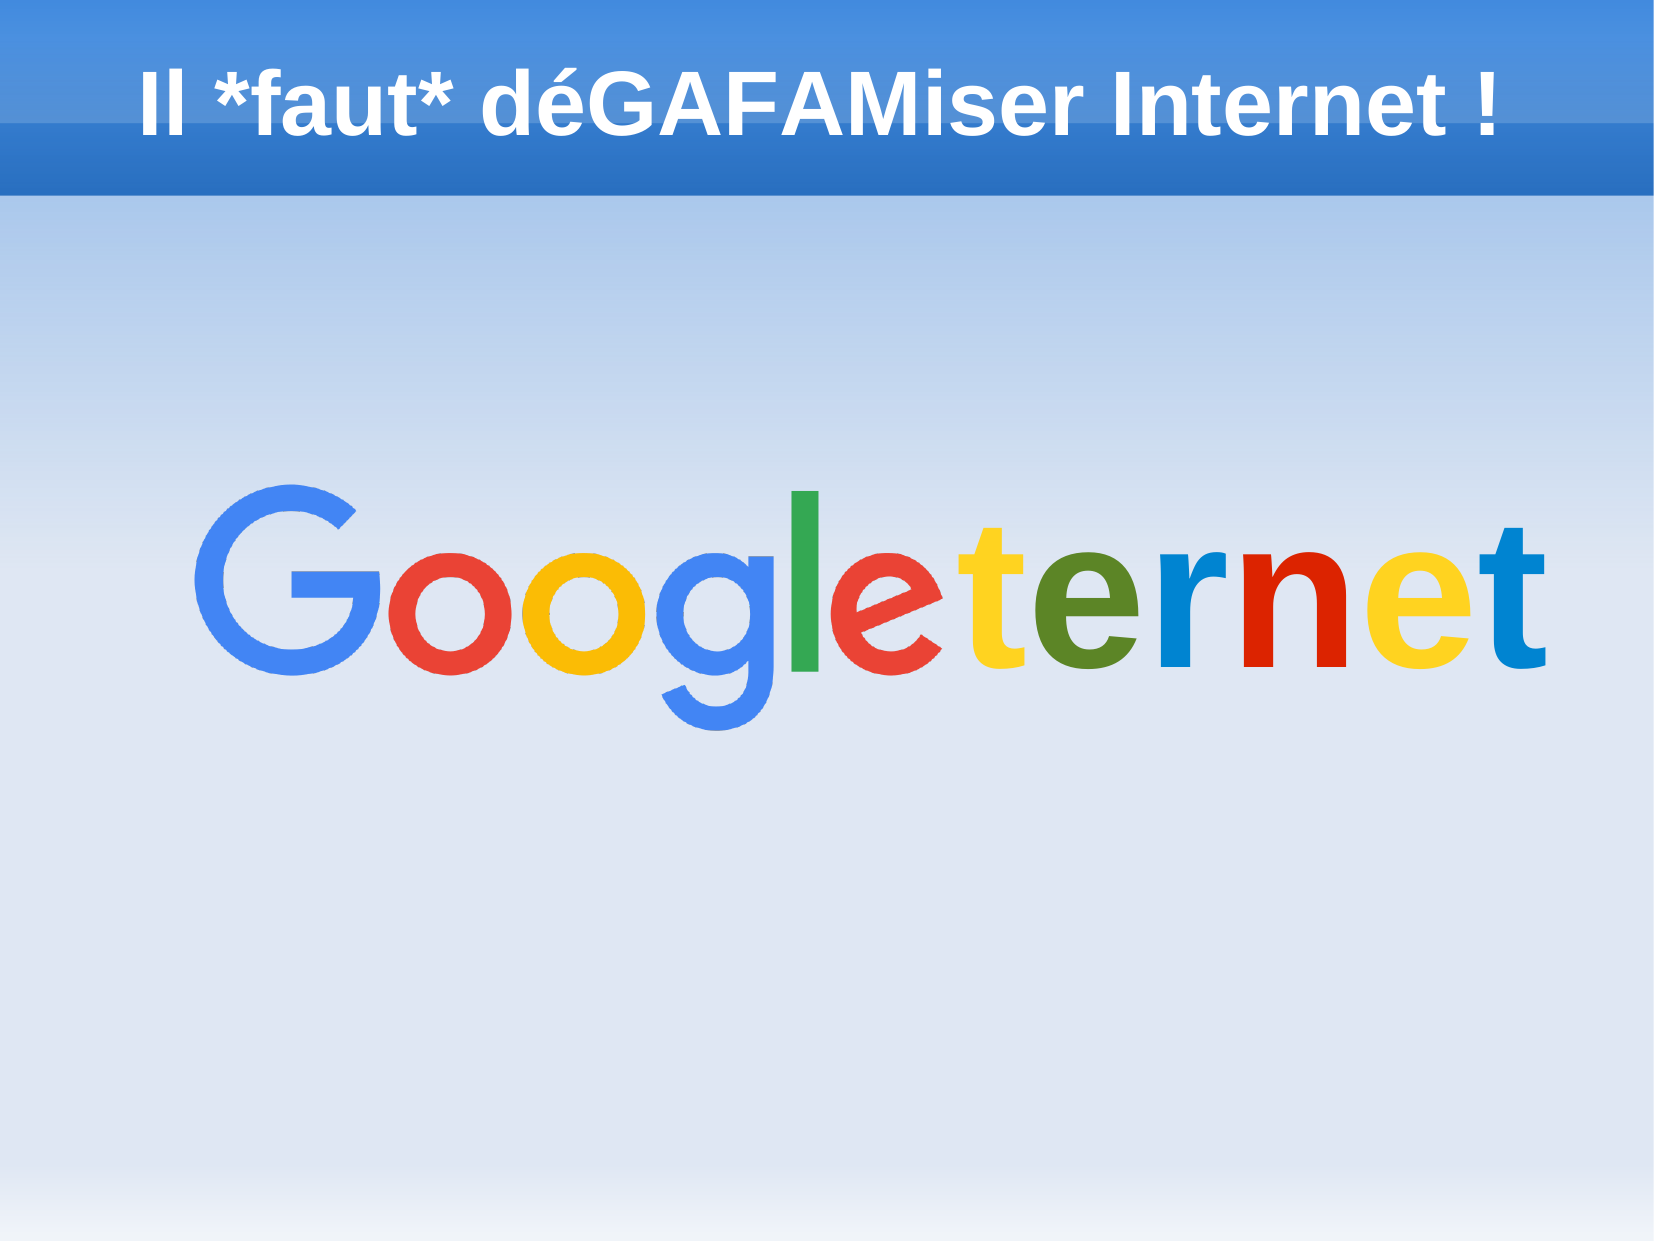

# Il *faut* déGAFAMiser Internet !
ternet